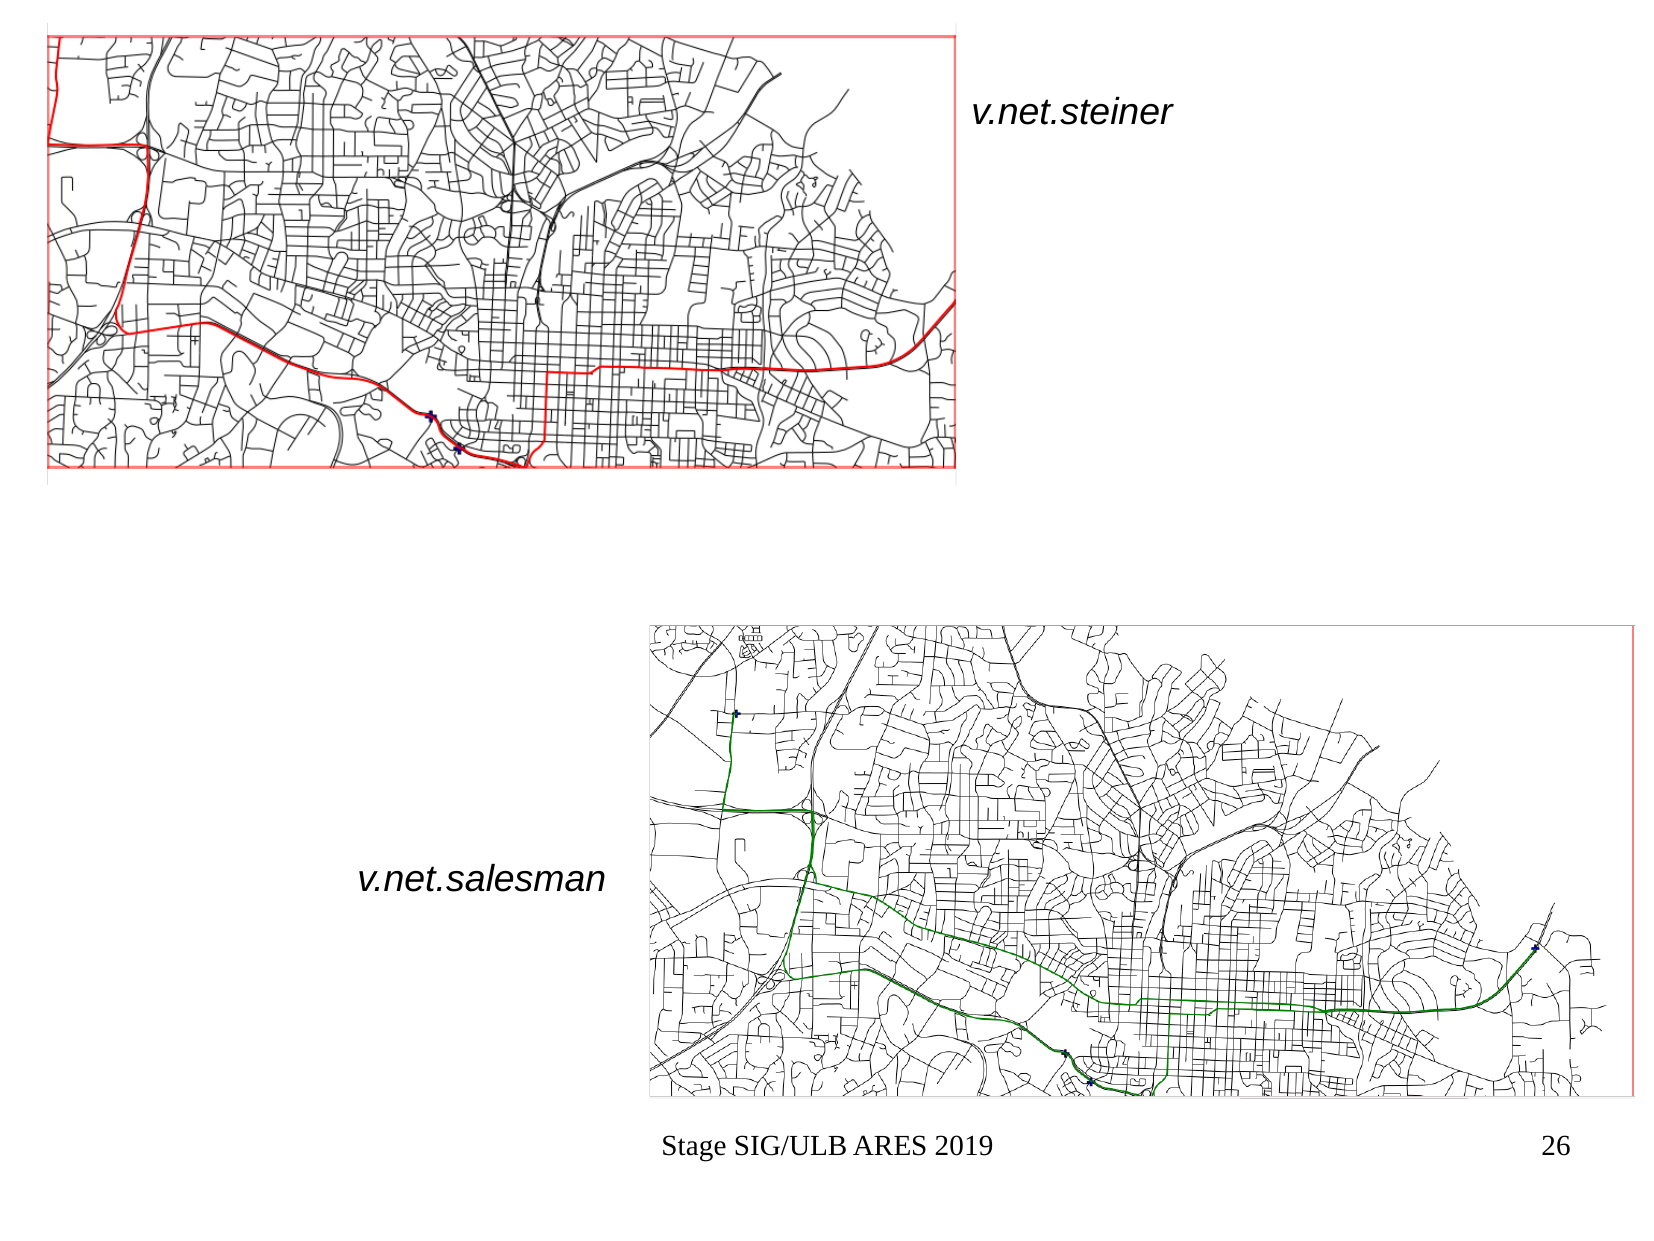

v.net.steiner
v.net.salesman
Stage SIG/ULB ARES 2019
26